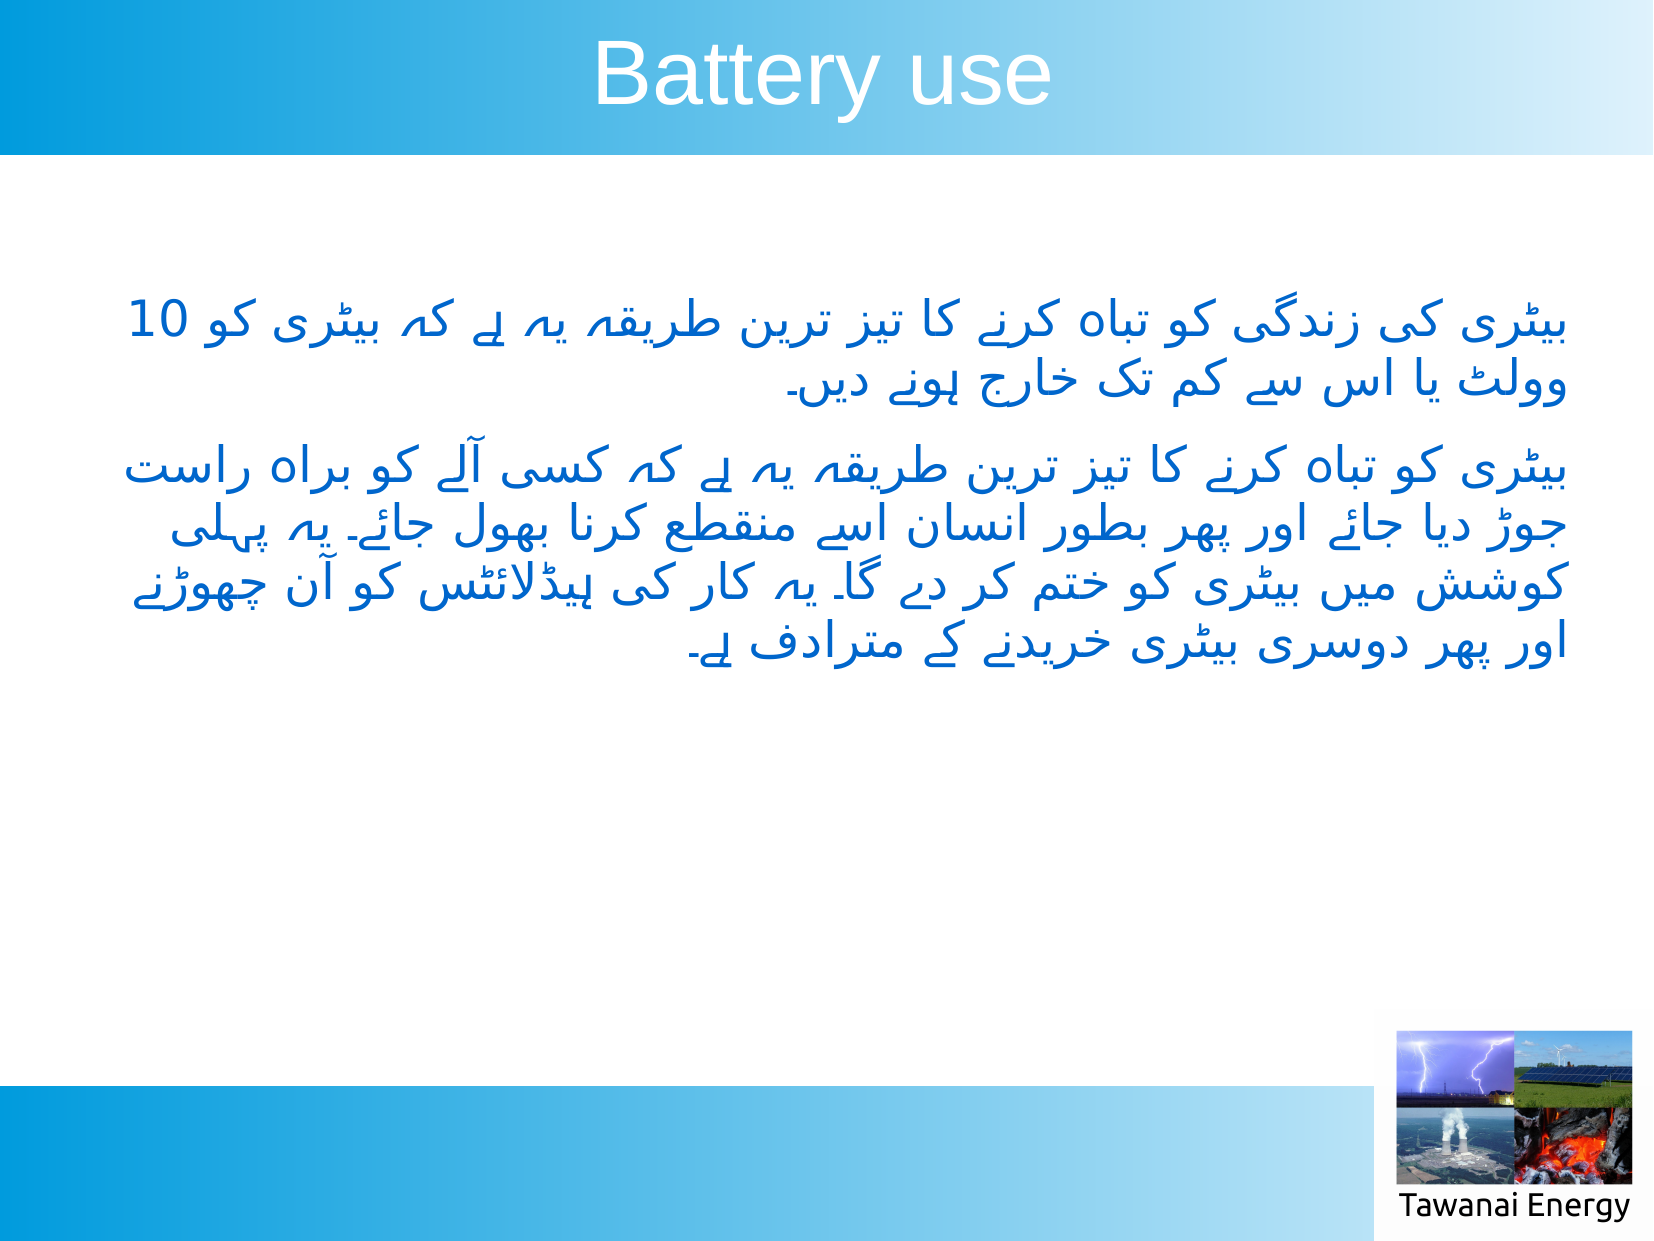

# Battery use
بیٹری کی زندگی کو تباہ کرنے کا تیز ترین طریقہ یہ ہے کہ بیٹری کو 10 وولٹ یا اس سے کم تک خارج ہونے دیں۔
بیٹری کو تباہ کرنے کا تیز ترین طریقہ یہ ہے کہ کسی آلے کو براہ راست جوڑ دیا جائے اور پھر بطور انسان اسے منقطع کرنا بھول جائے۔ یہ پہلی کوشش میں بیٹری کو ختم کر دے گا۔ یہ کار کی ہیڈلائٹس کو آن چھوڑنے اور پھر دوسری بیٹری خریدنے کے مترادف ہے۔